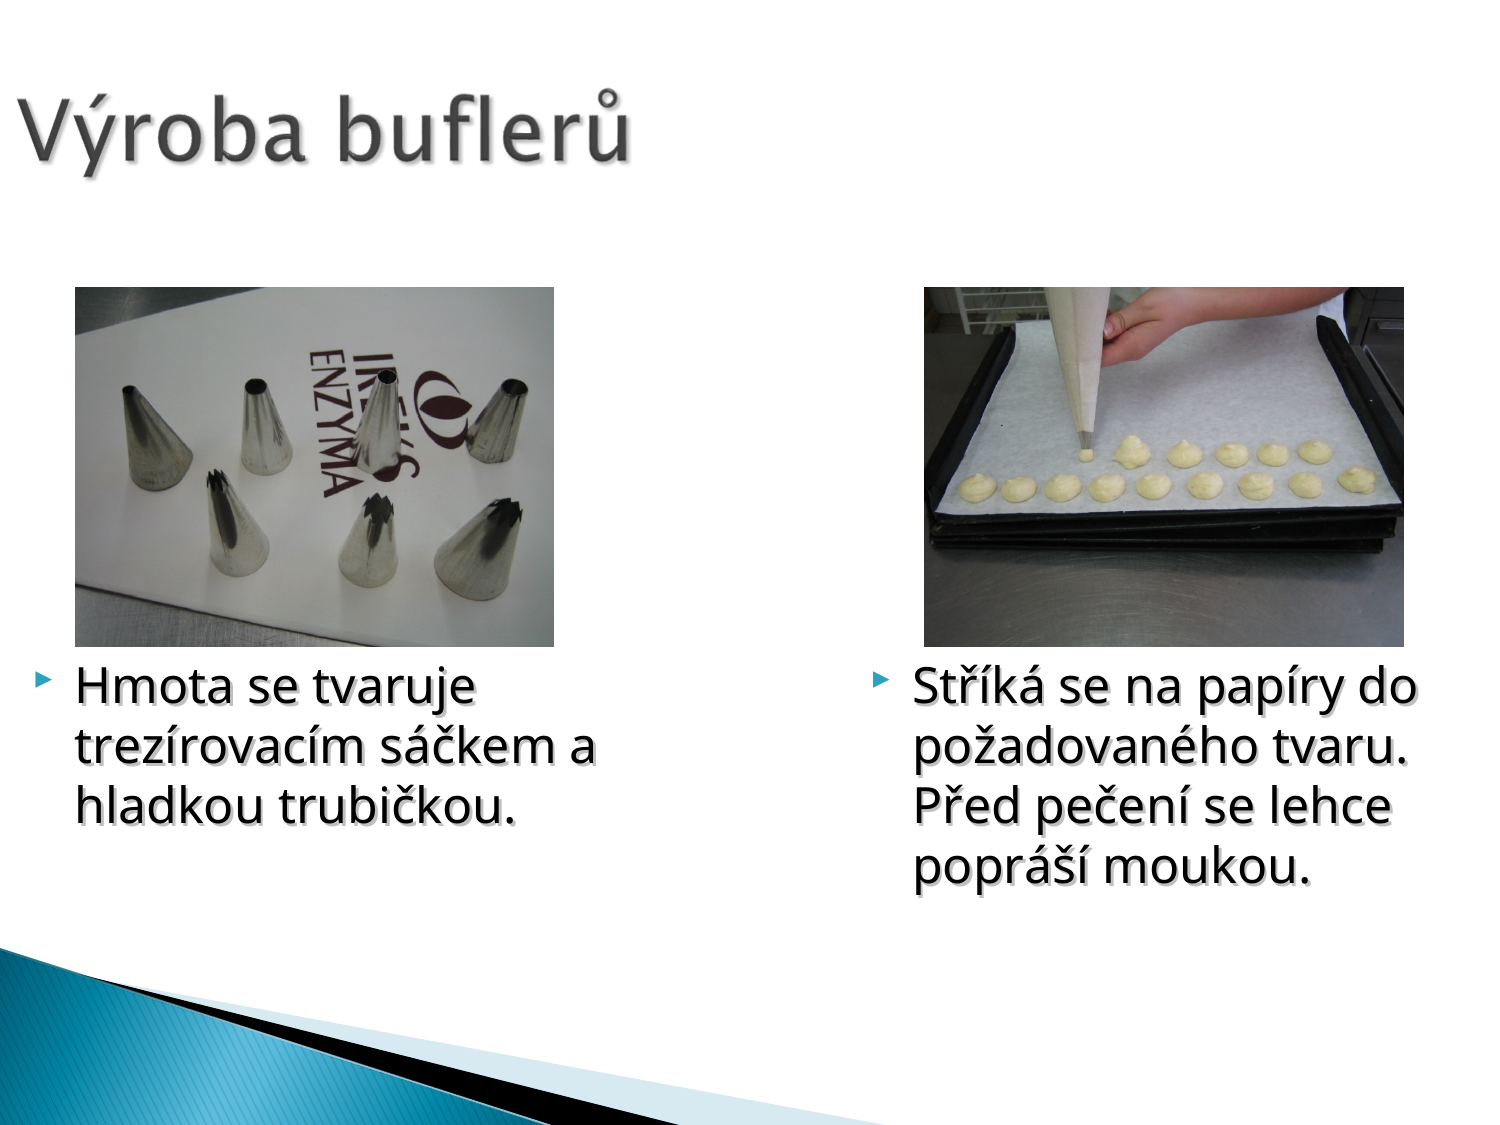

Hmota se tvaruje trezírovacím sáčkem a hladkou trubičkou.
Stříká se na papíry do požadovaného tvaru. Před pečení se lehce popráší moukou.